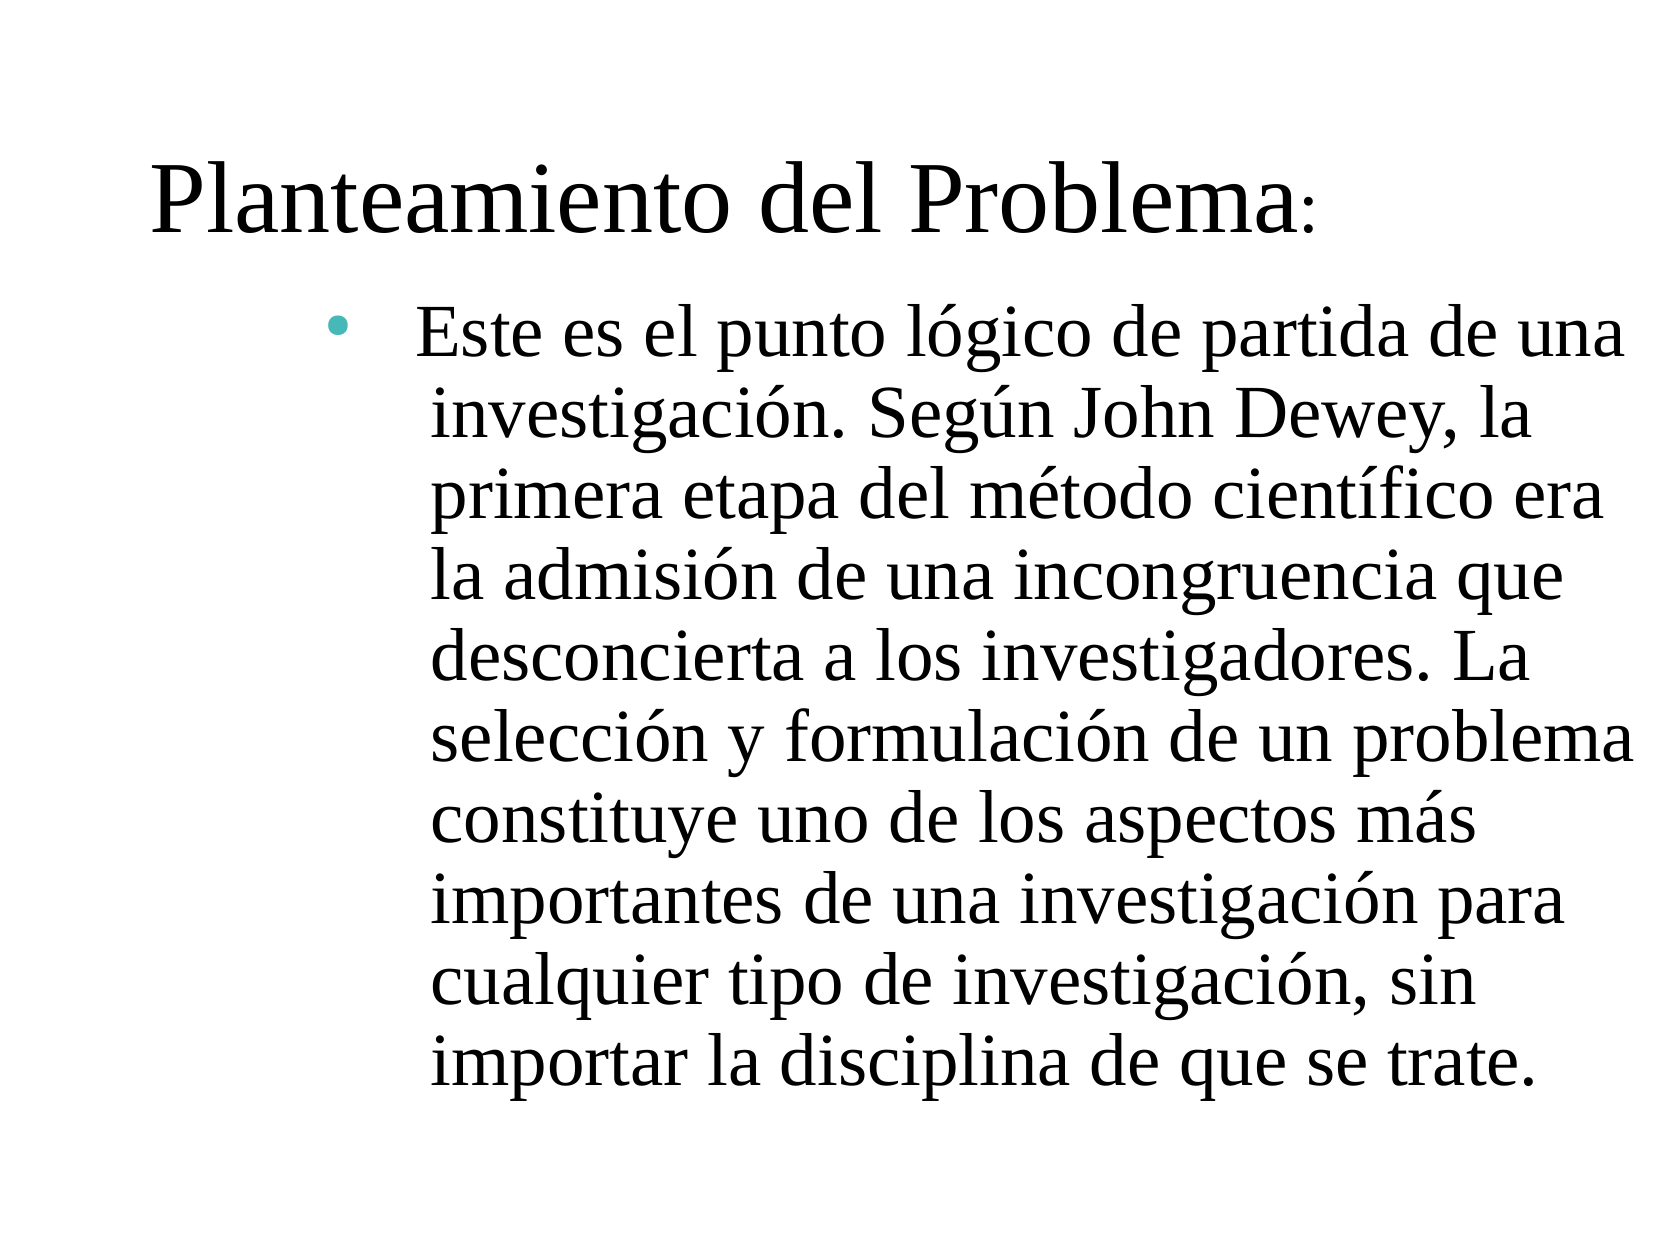

# Planteamiento del Problema:
 Este es el punto lógico de partida de una investigación. Según John Dewey, la primera etapa del método científico era la admisión de una incongruencia que desconcierta a los investigadores. La selección y formulación de un problema constituye uno de los aspectos más importantes de una investigación para cualquier tipo de investigación, sin importar la disciplina de que se trate.